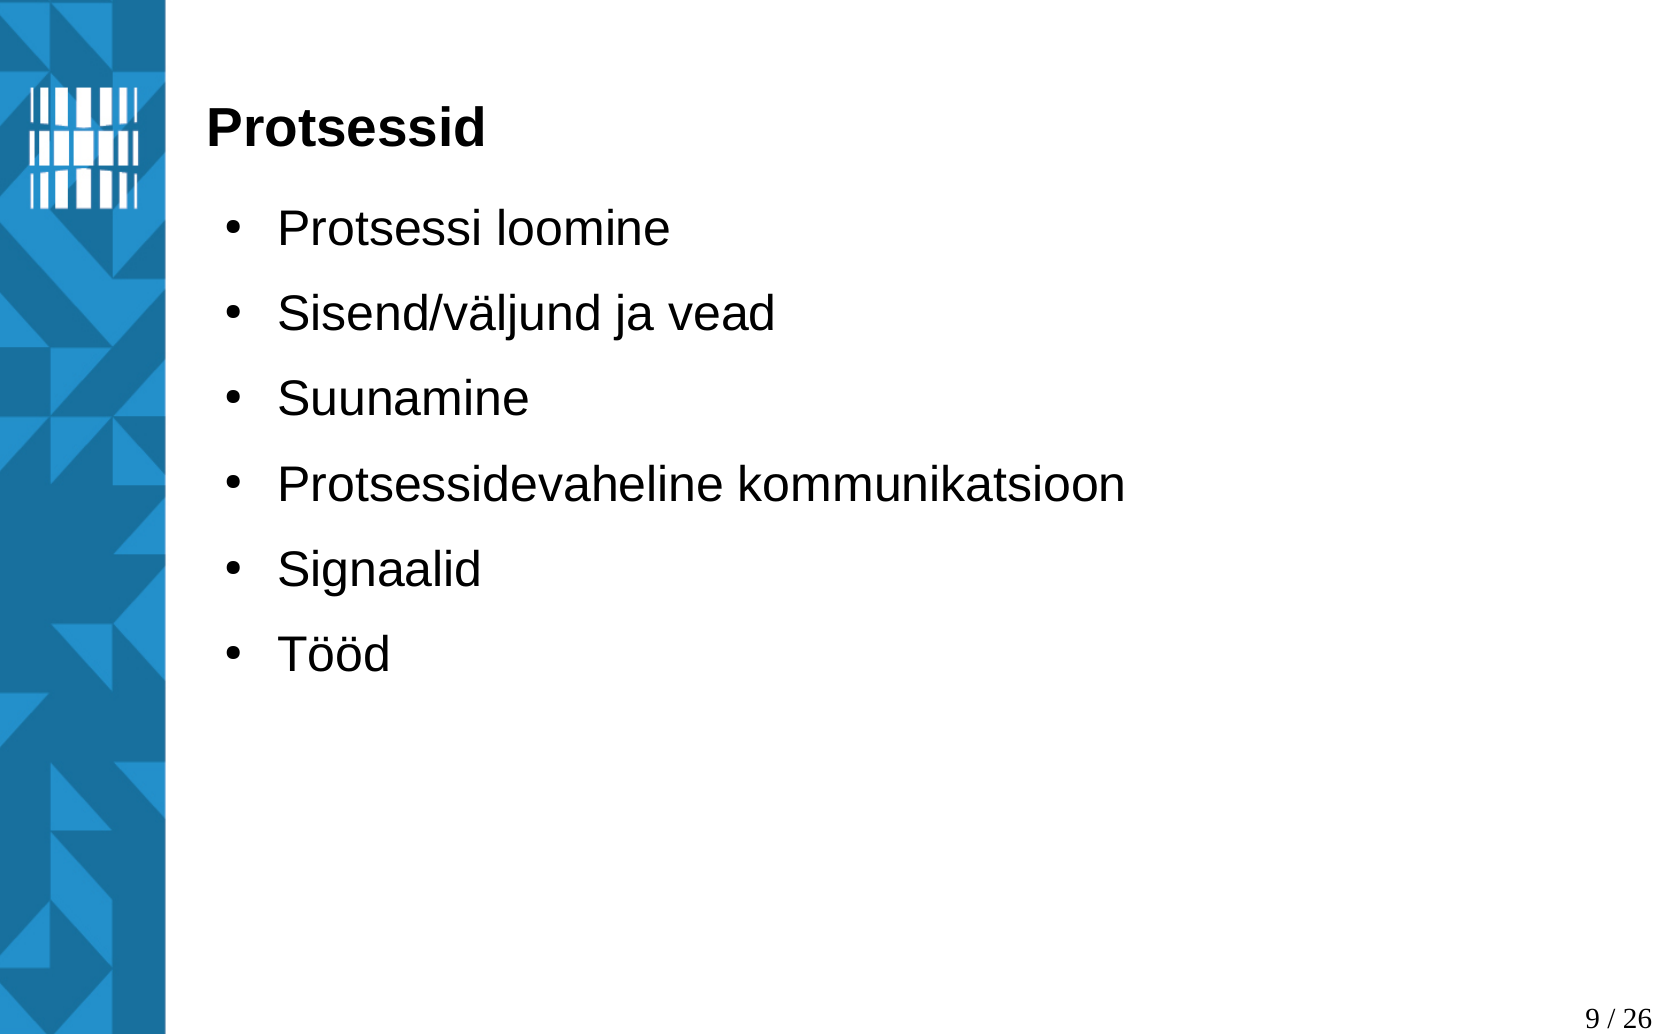

# Protsessid
Protsessi loomine
Sisend/väljund ja vead
Suunamine
Protsessidevaheline kommunikatsioon
Signaalid
Tööd
9